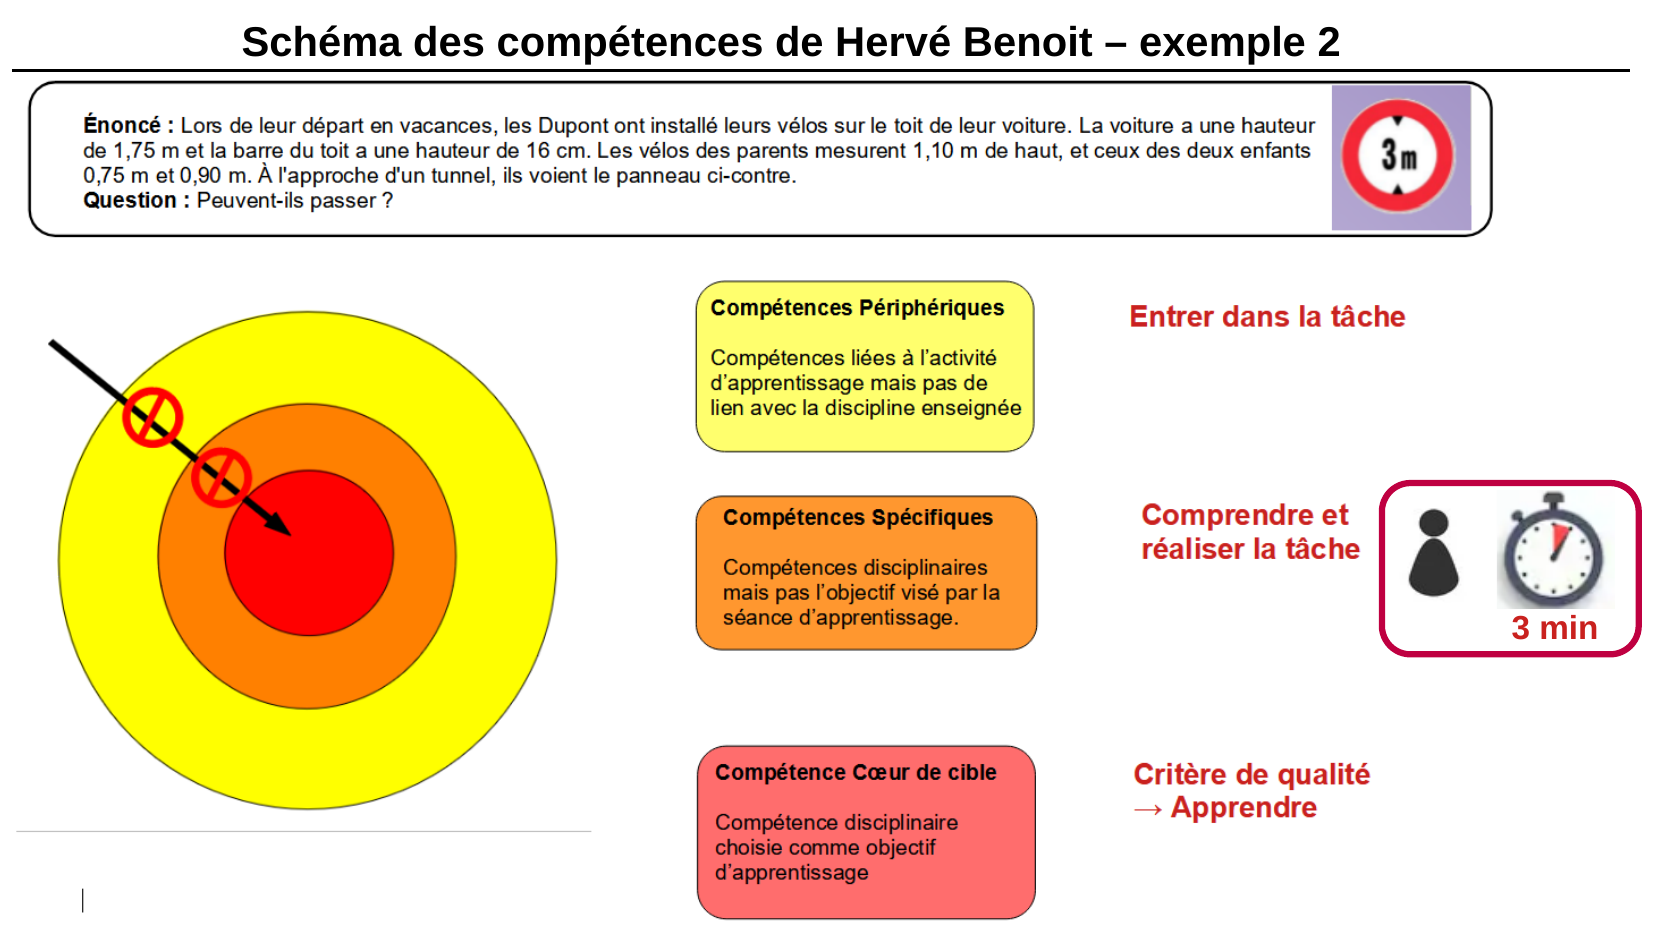

Schéma des compétences de Hervé Benoit – exemple 2
3 min
Temps 4